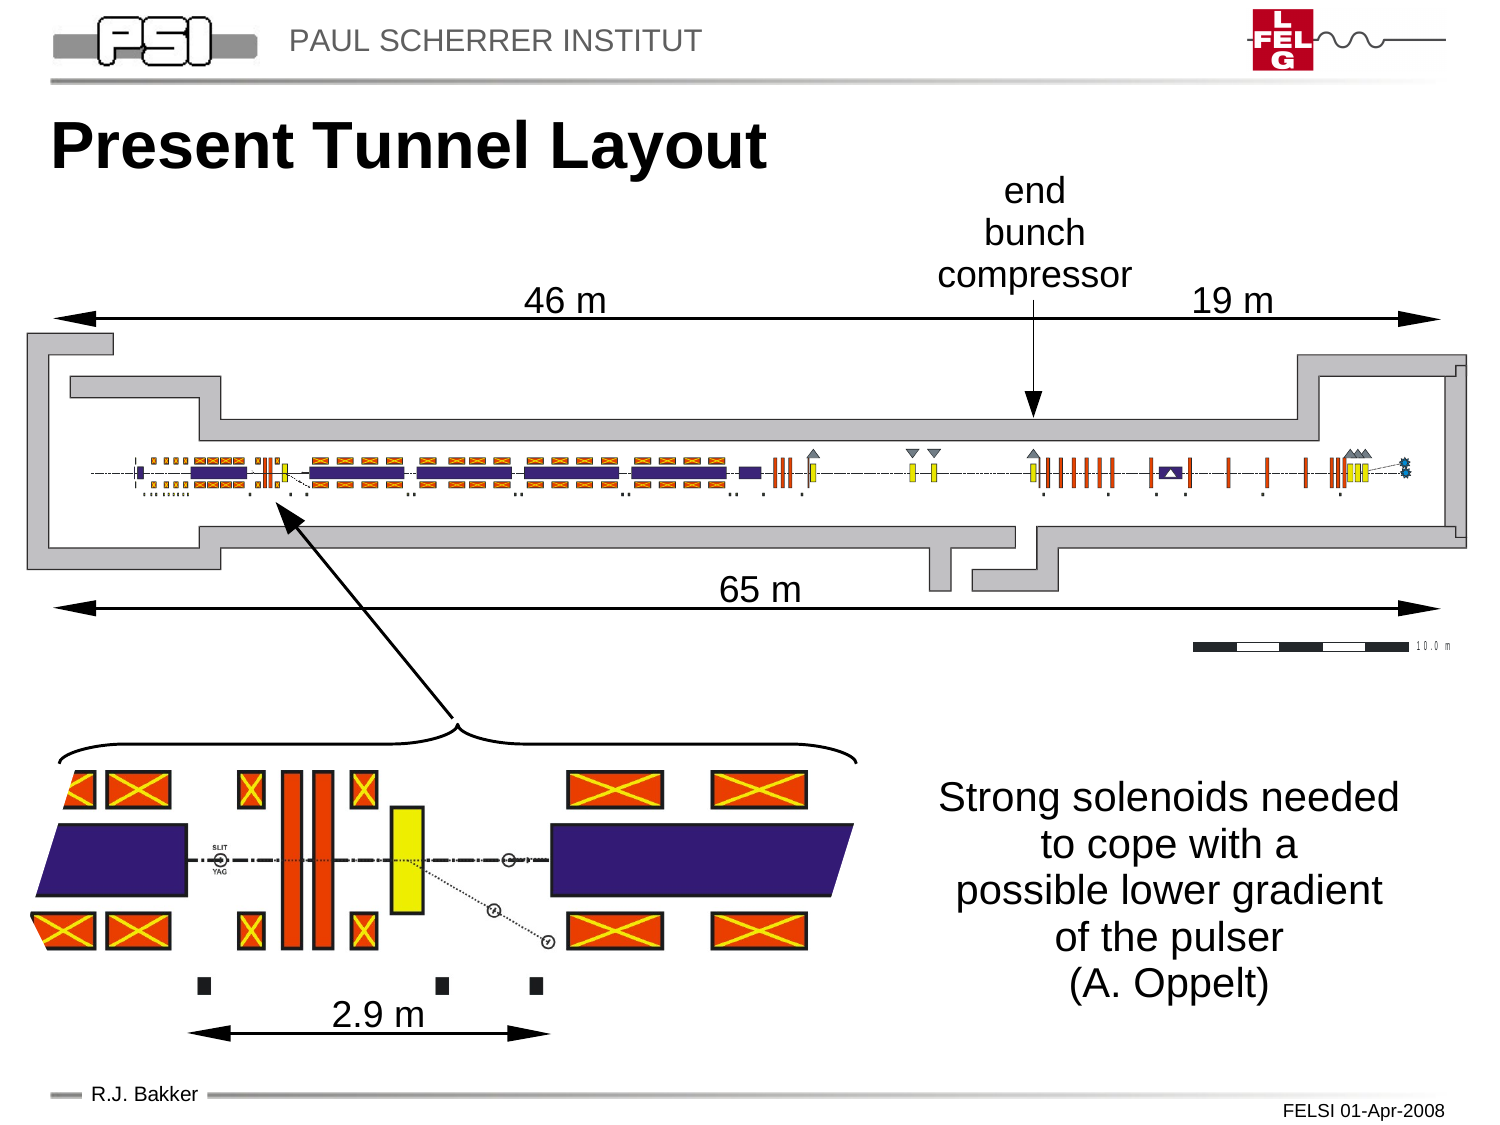

# Present Tunnel Layout
end
bunch
compressor
19 m
46 m
2.9 m
65 m
Strong solenoids needed
to cope with a
possible lower gradient
of the pulser
(A. Oppelt)